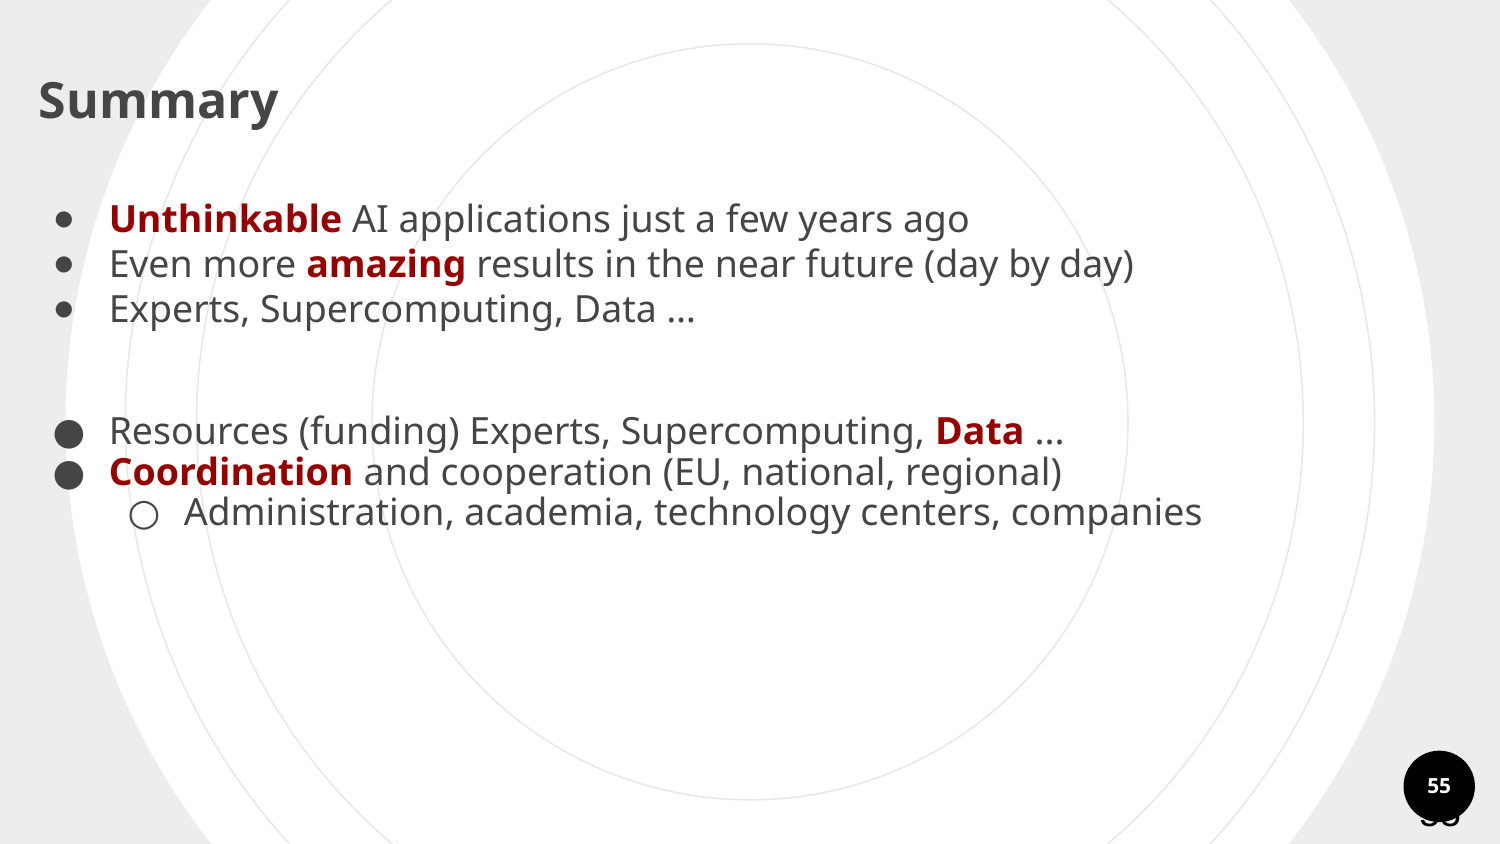

Summary
Unthinkable AI applications just a few years ago
Even more amazing results in the near future (day by day)
Experts, Supercomputing, Data …
Resources (funding) Experts, Supercomputing, Data ...
Coordination and cooperation (EU, national, regional)
Administration, academia, technology centers, companies